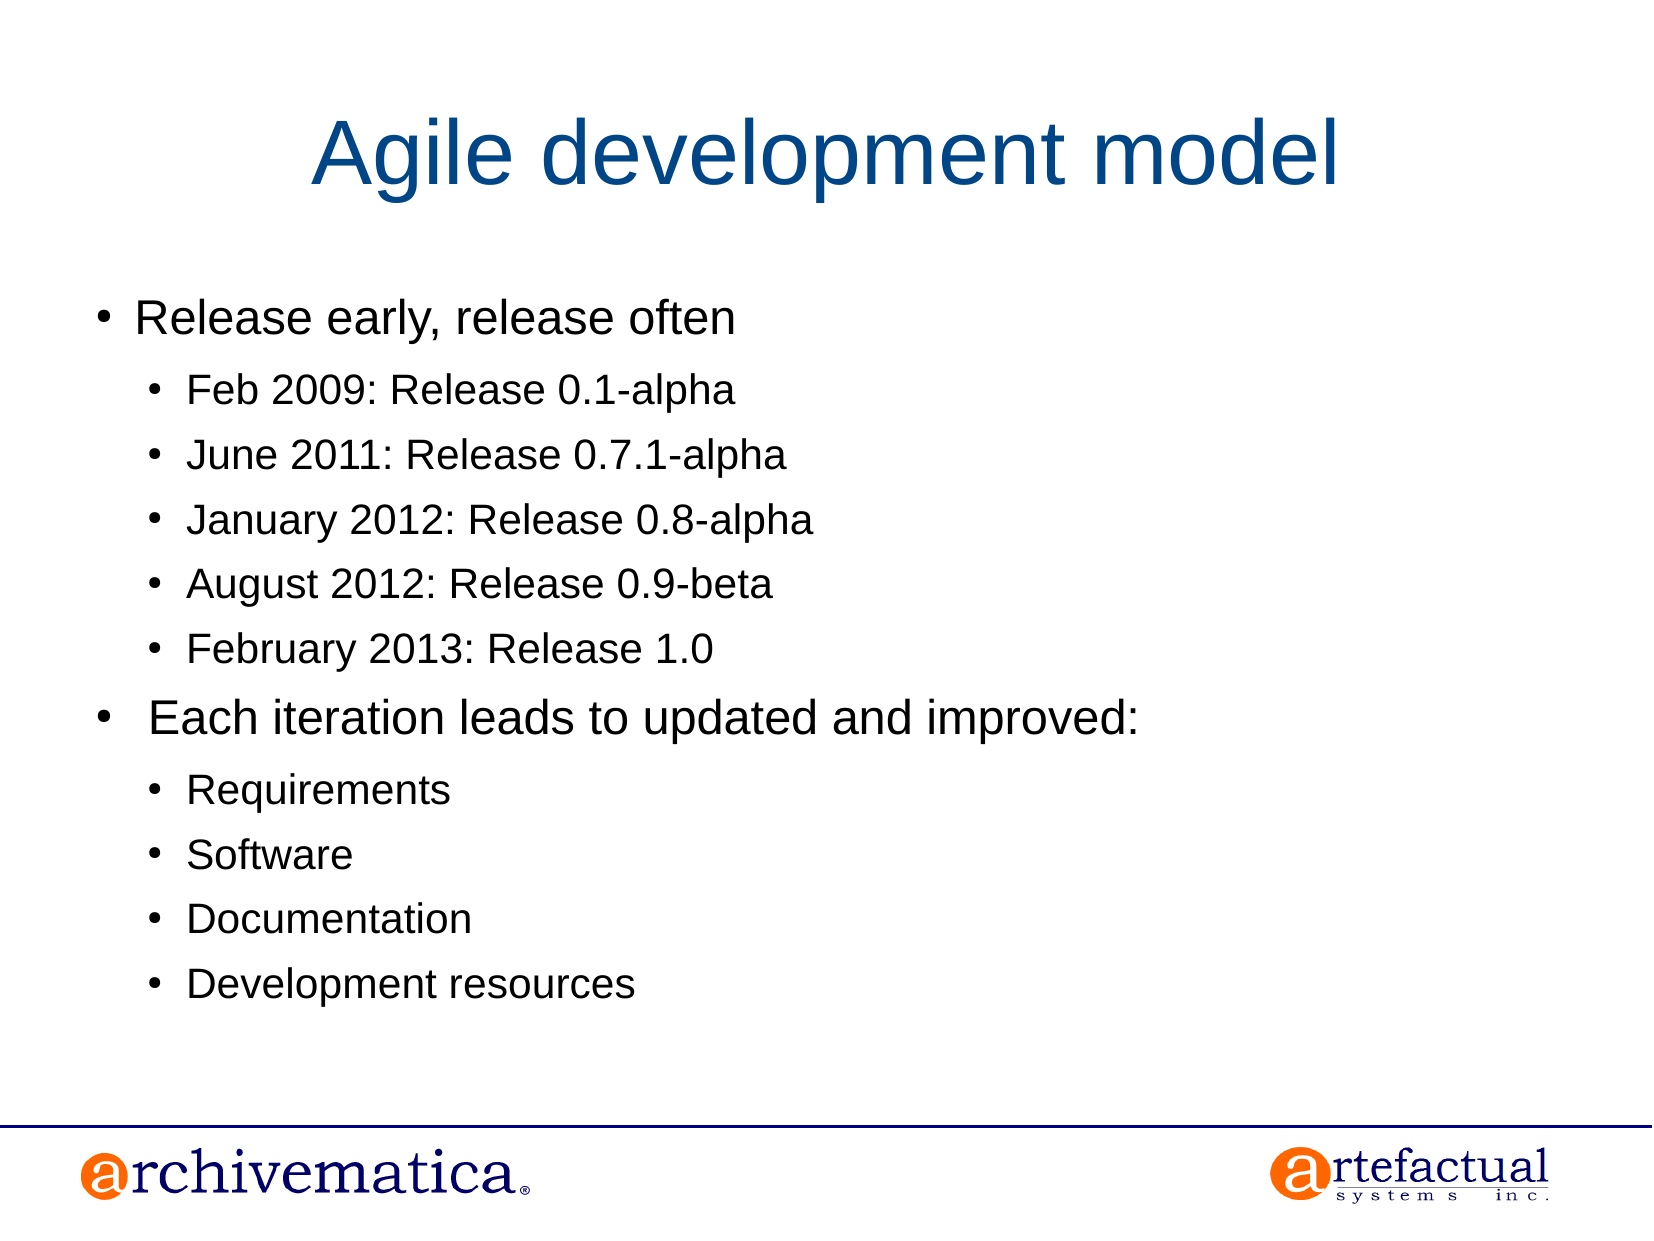

# Agile development model
Release early, release often
Feb 2009: Release 0.1-alpha
June 2011: Release 0.7.1-alpha
January 2012: Release 0.8-alpha
August 2012: Release 0.9-beta
February 2013: Release 1.0
 Each iteration leads to updated and improved:
Requirements
Software
Documentation
Development resources